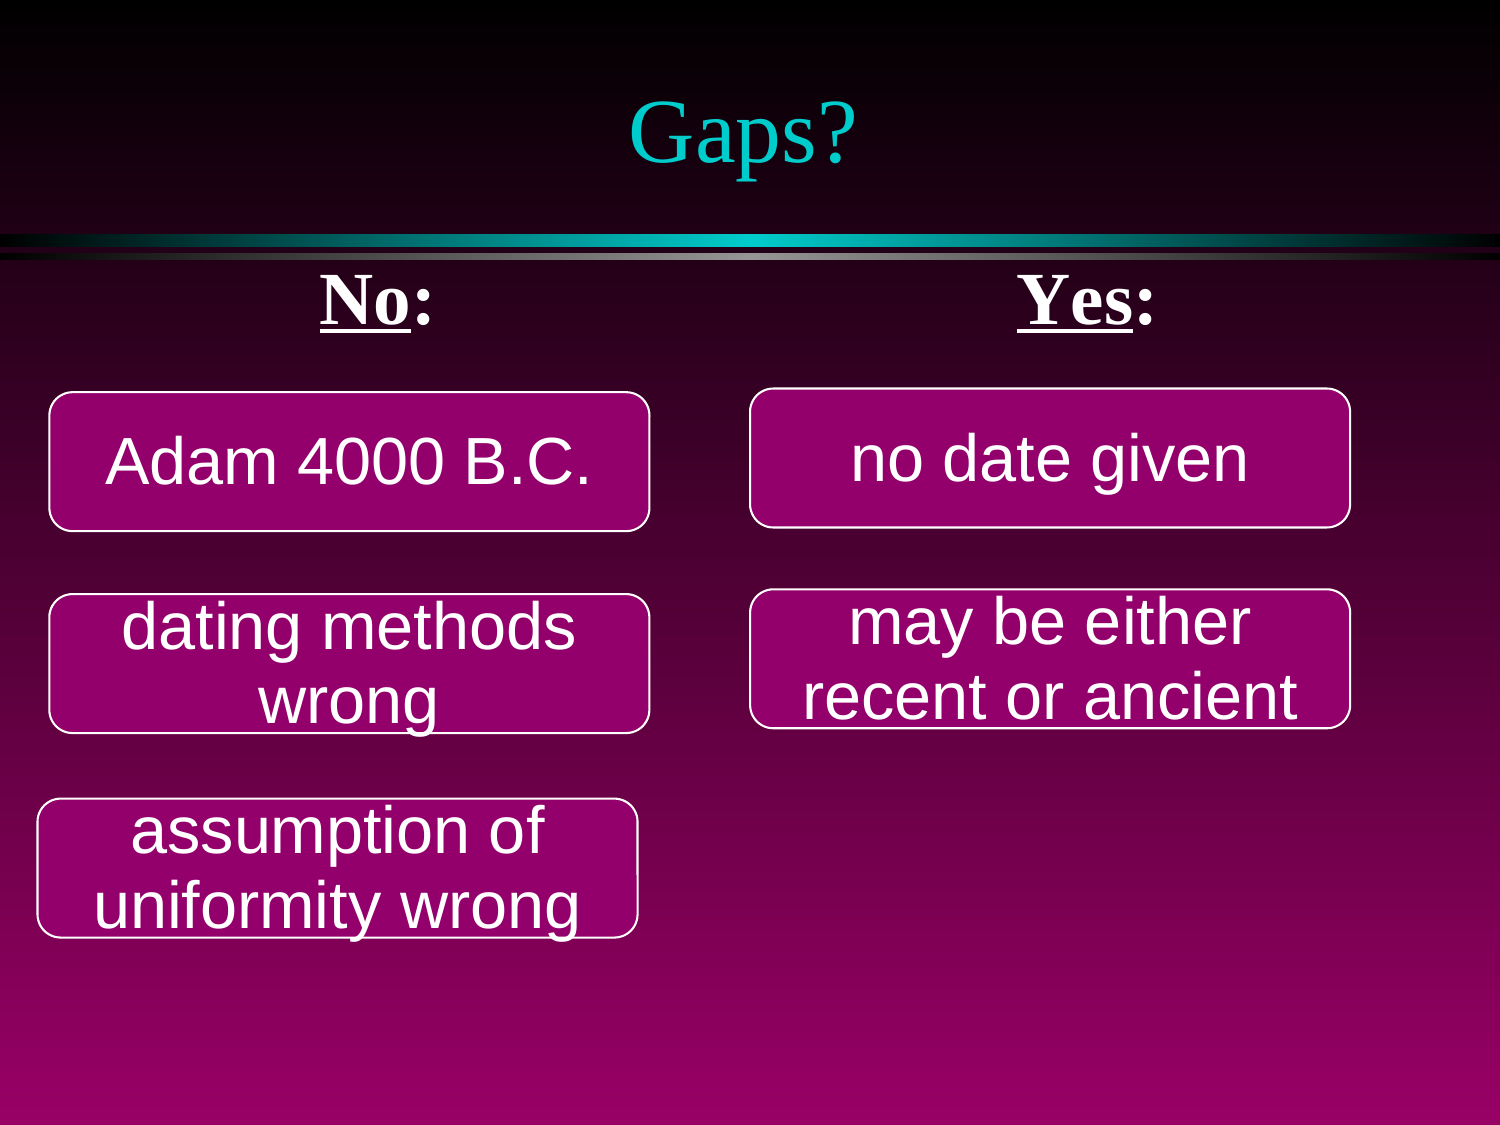

# Gaps?
No:
Yes:
no date given
Adam 4000 B.C.
may be either
recent or ancient
dating methods
wrong
assumption of
uniformity wrong